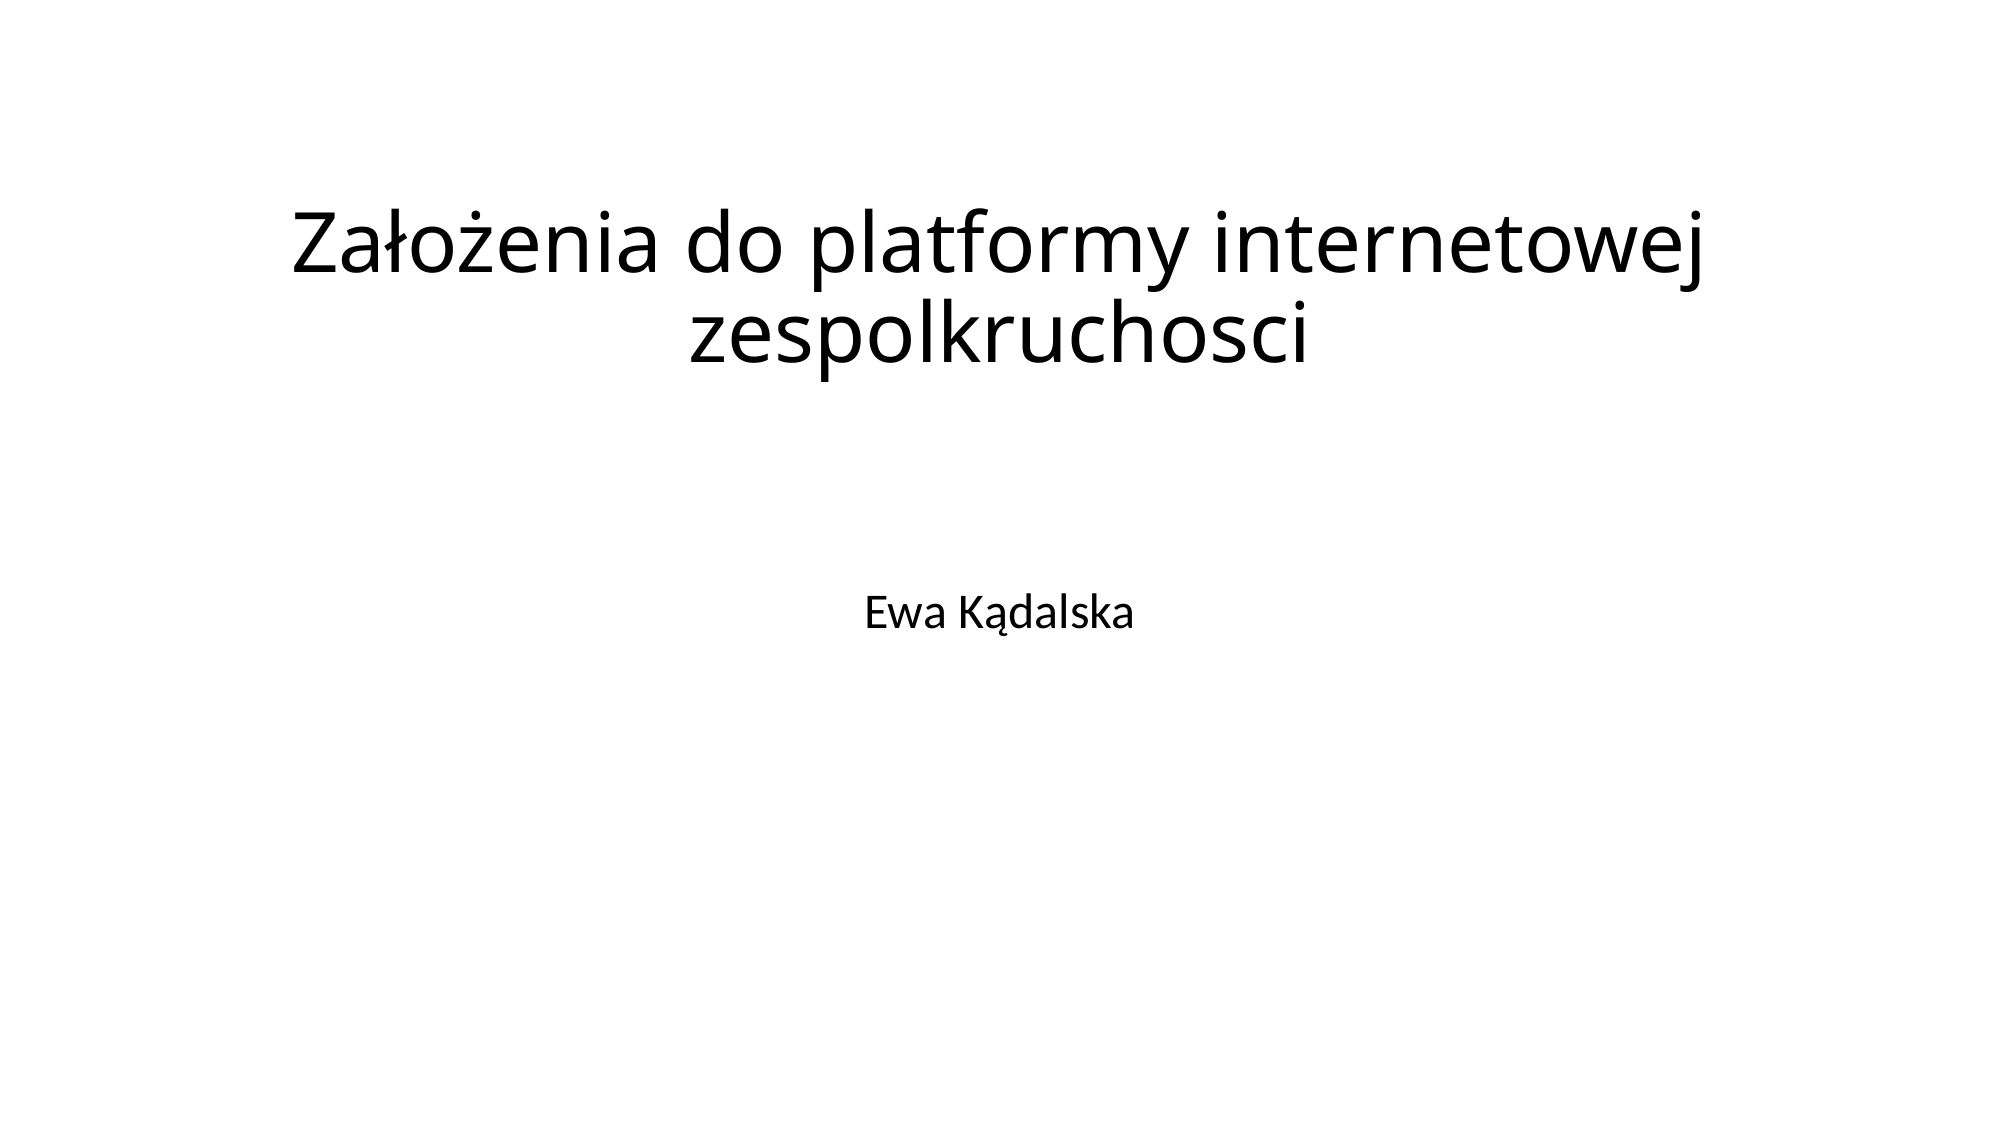

# Założenia do platformy internetowej zespolkruchosci
Ewa Kądalska